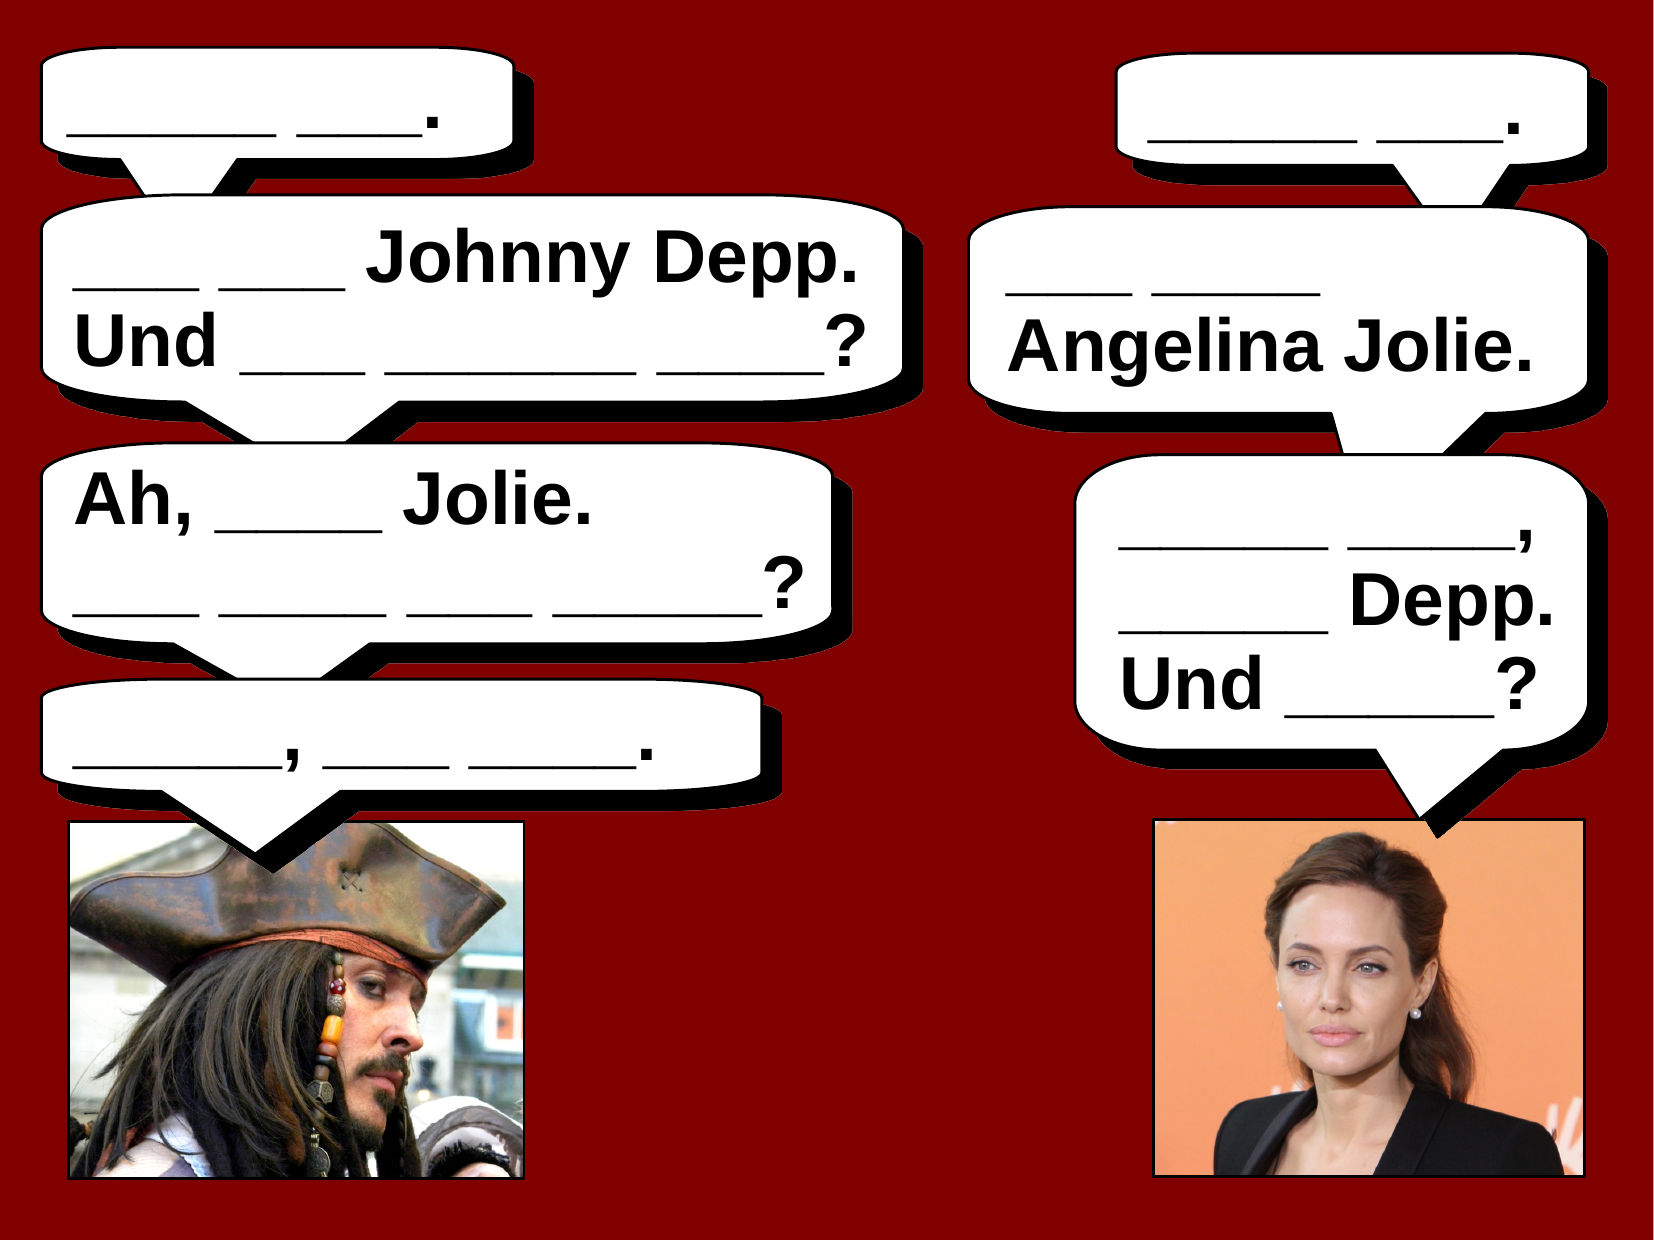

_____ ___.
_____ ___.
___ ___ Johnny Depp.
Und ___ ______ ____?
___ ____ Angelina Jolie.
Ah, ____ Jolie.
___ ____ ___ _____?
_____ ____, _____ Depp.
Und _____?
_____, ___ ____.